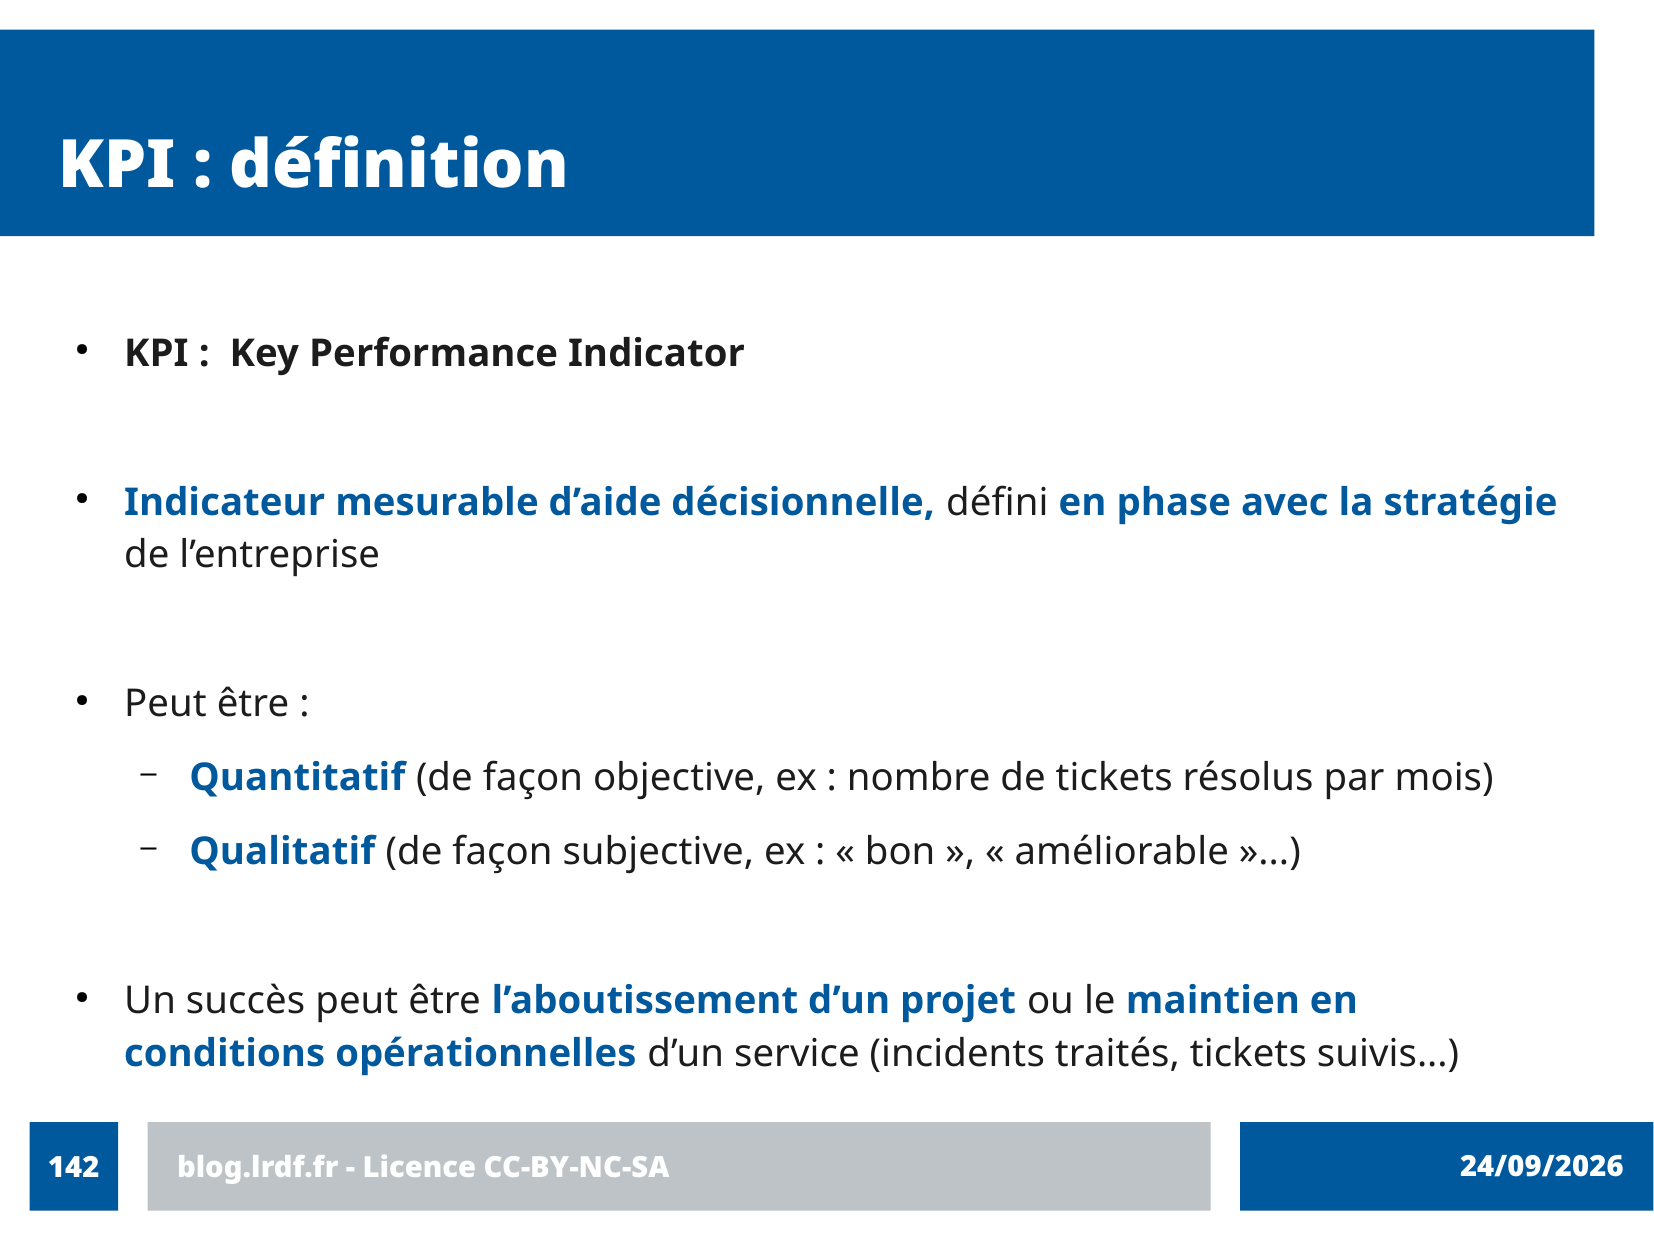

# KPI : définition
KPI : Key Performance Indicator
Indicateur mesurable d’aide décisionnelle, défini en phase avec la stratégie de l’entreprise
Peut être :
Quantitatif (de façon objective, ex : nombre de tickets résolus par mois)
Qualitatif (de façon subjective, ex : « bon », « améliorable »...)
Un succès peut être l’aboutissement d’un projet ou le maintien en conditions opérationnelles d’un service (incidents traités, tickets suivis...)
142
blog.lrdf.fr - Licence CC-BY-NC-SA